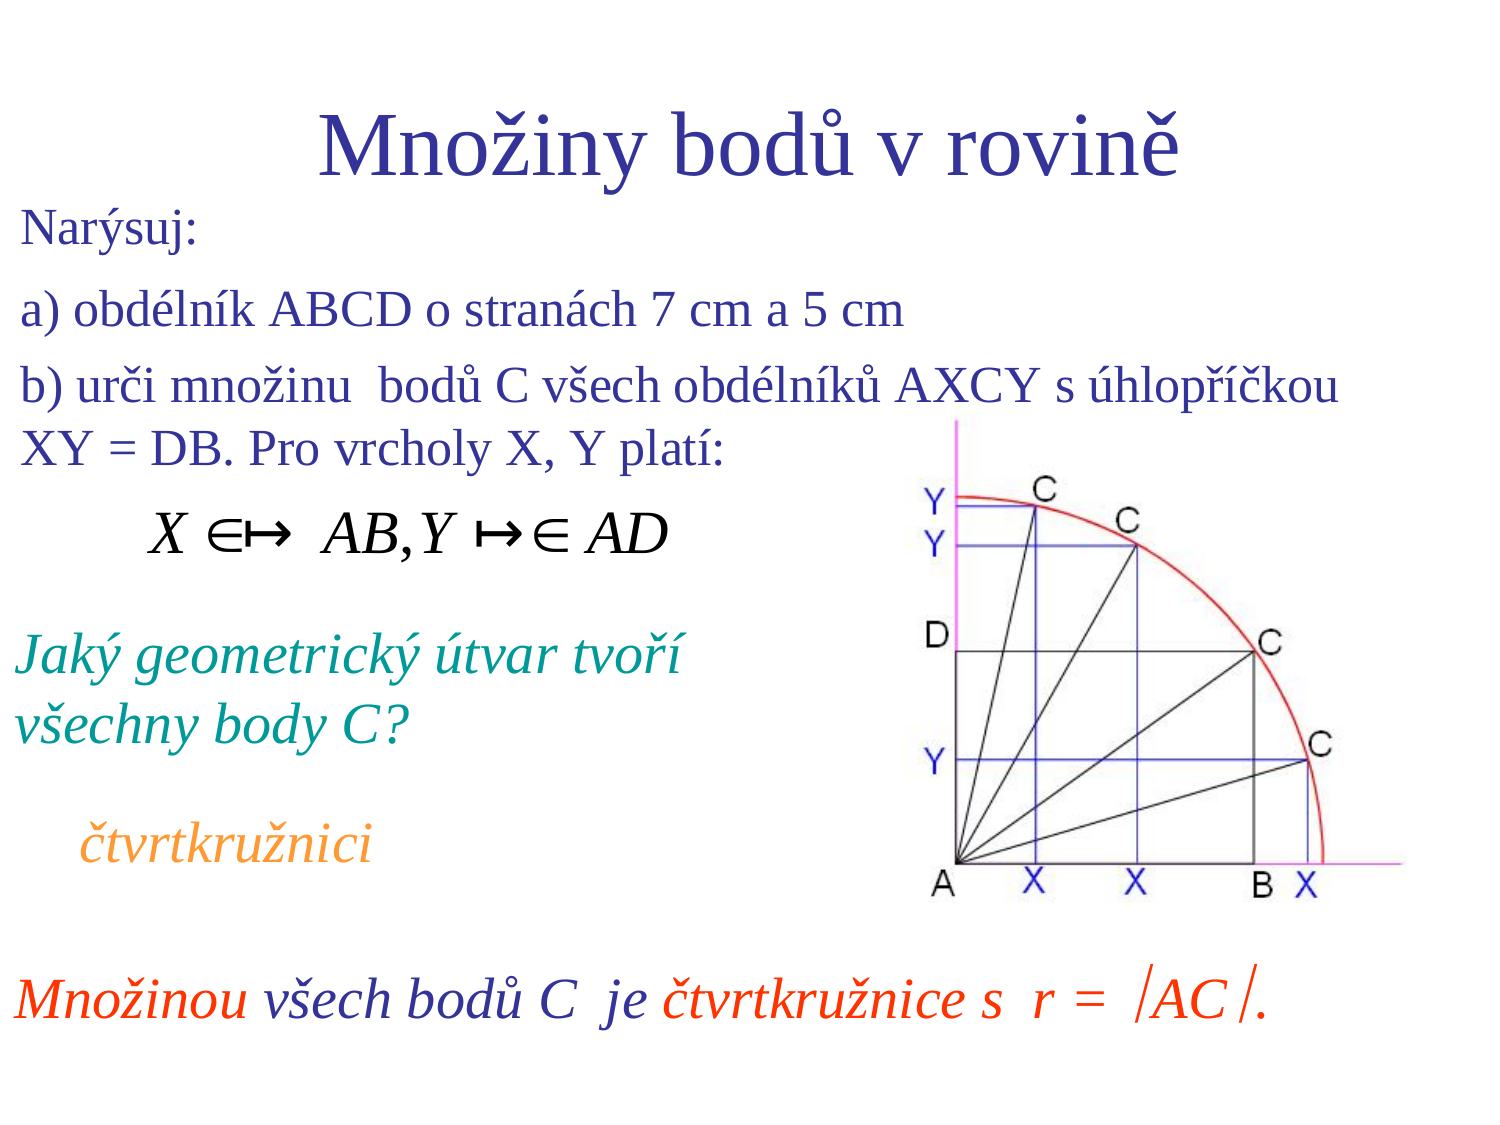

# Množiny bodů v rovině
Narýsuj:
a) obdélník ABCD o stranách 7 cm a 5 cm
b) urči množinu bodů C všech obdélníků AXCY s úhlopříčkou
XY = DB. Pro vrcholy X, Y platí:
Jaký geometrický útvar tvoří všechny body C?
čtvrtkružnici
Množinou všech bodů C je čtvrtkružnice s r = AC.